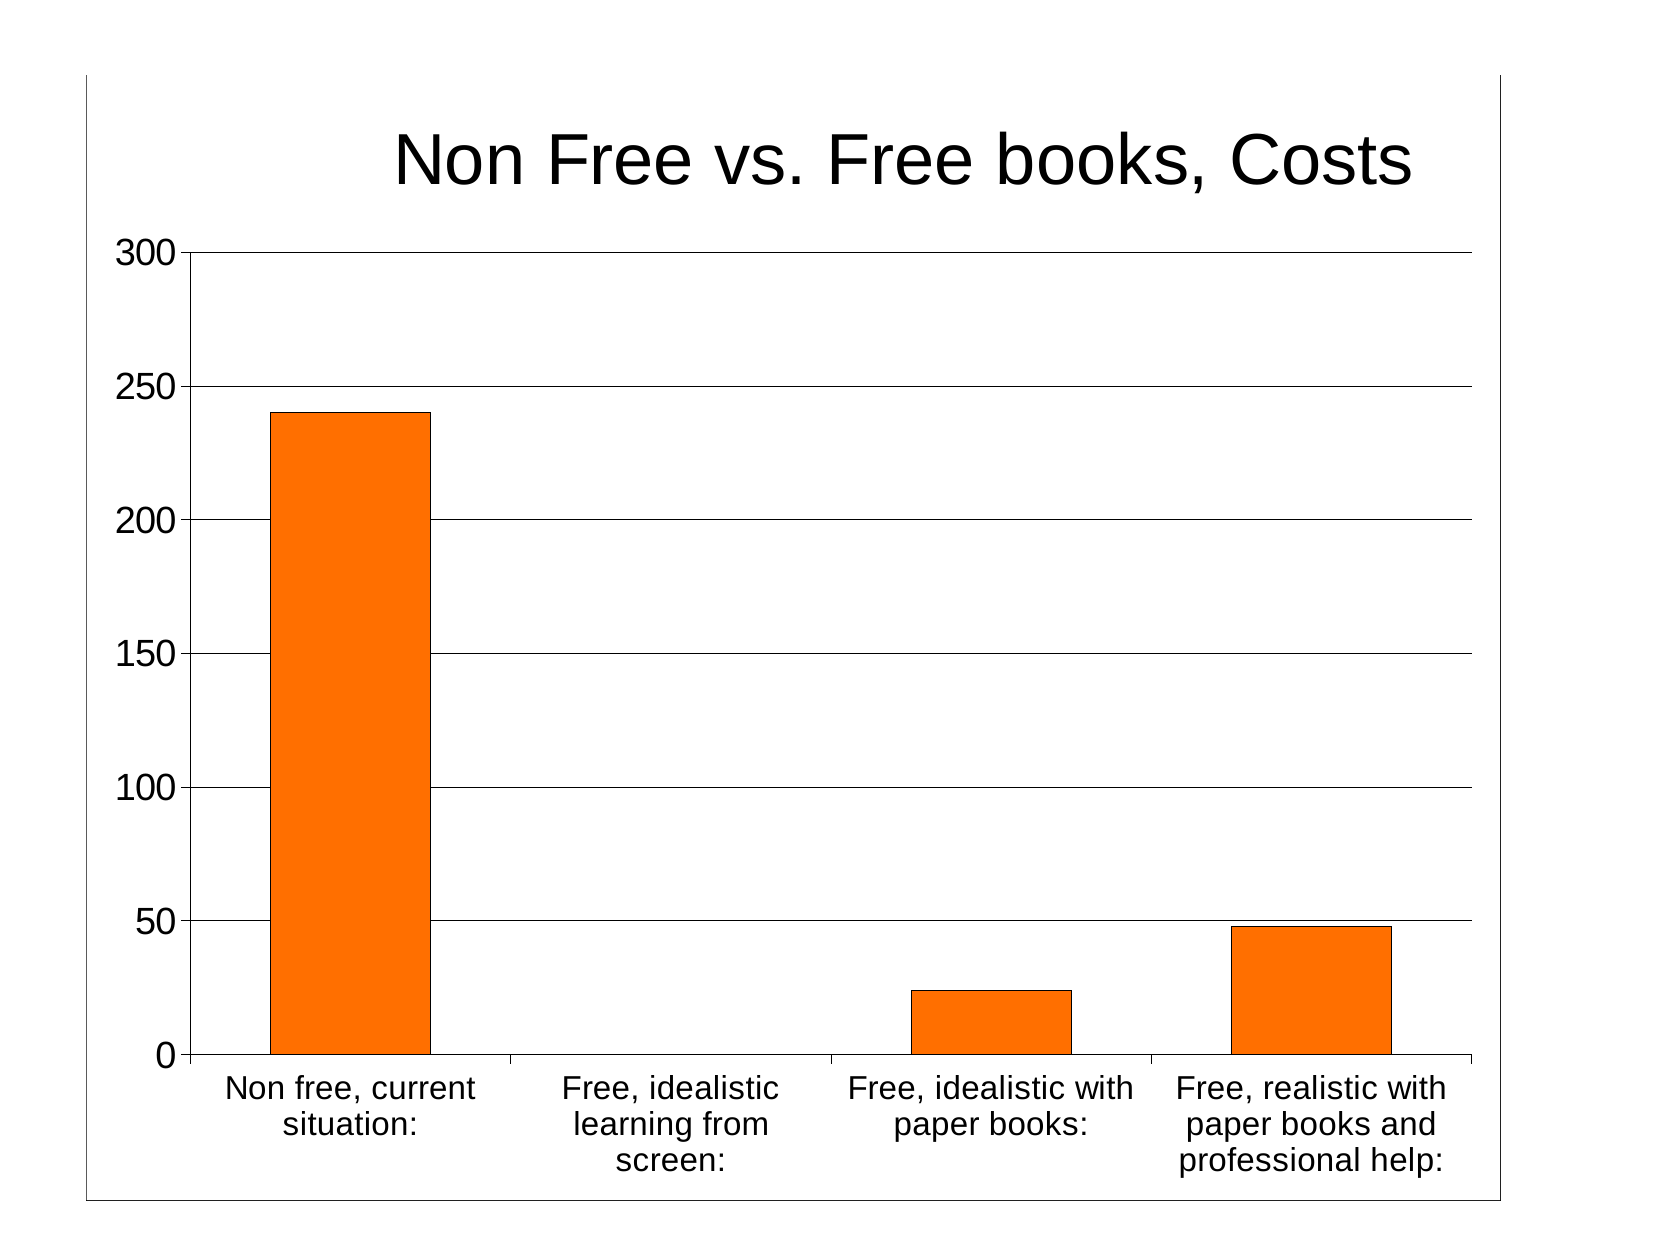

### Chart: Non Free vs. Free books, Costs
| Category | Row 5 |
|---|---|
| Non free, current situation: | 240.0 |
| Free, idealistic learning from screen: | 0.0 |
| Free, idealistic with paper books: | 24.0 |
| Free, realistic with paper books and professional help: | 48.0 |